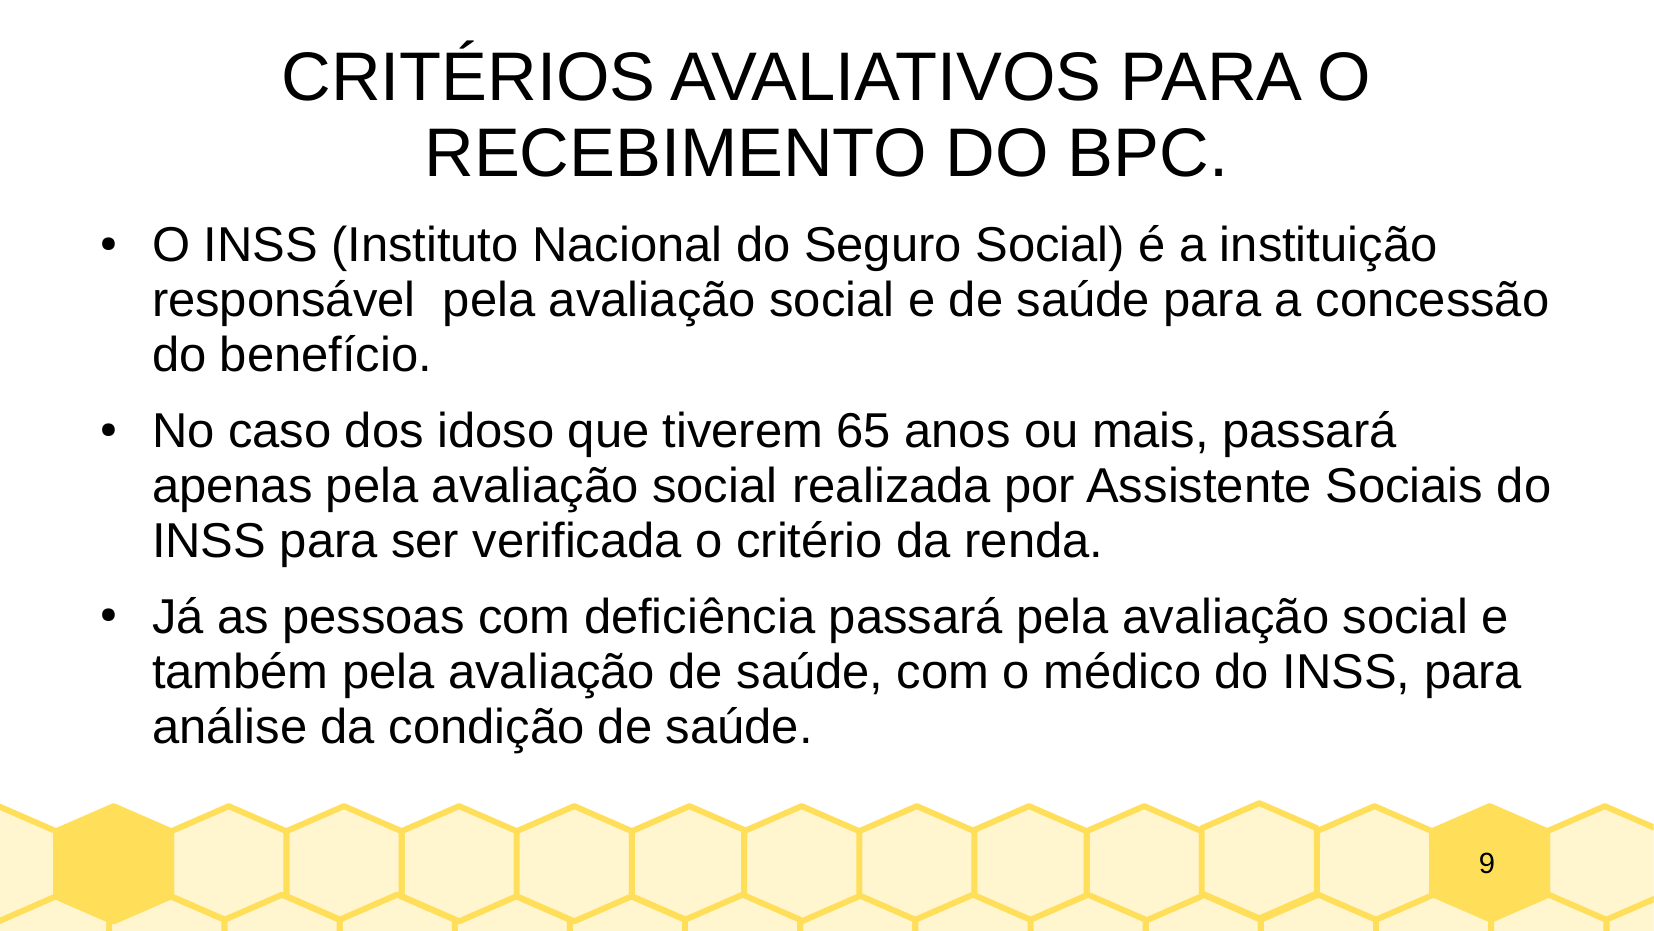

# CRITÉRIOS AVALIATIVOS PARA O RECEBIMENTO DO BPC.
O INSS (Instituto Nacional do Seguro Social) é a instituição responsável pela avaliação social e de saúde para a concessão do benefício.
No caso dos idoso que tiverem 65 anos ou mais, passará apenas pela avaliação social realizada por Assistente Sociais do INSS para ser verificada o critério da renda.
Já as pessoas com deficiência passará pela avaliação social e também pela avaliação de saúde, com o médico do INSS, para análise da condição de saúde.